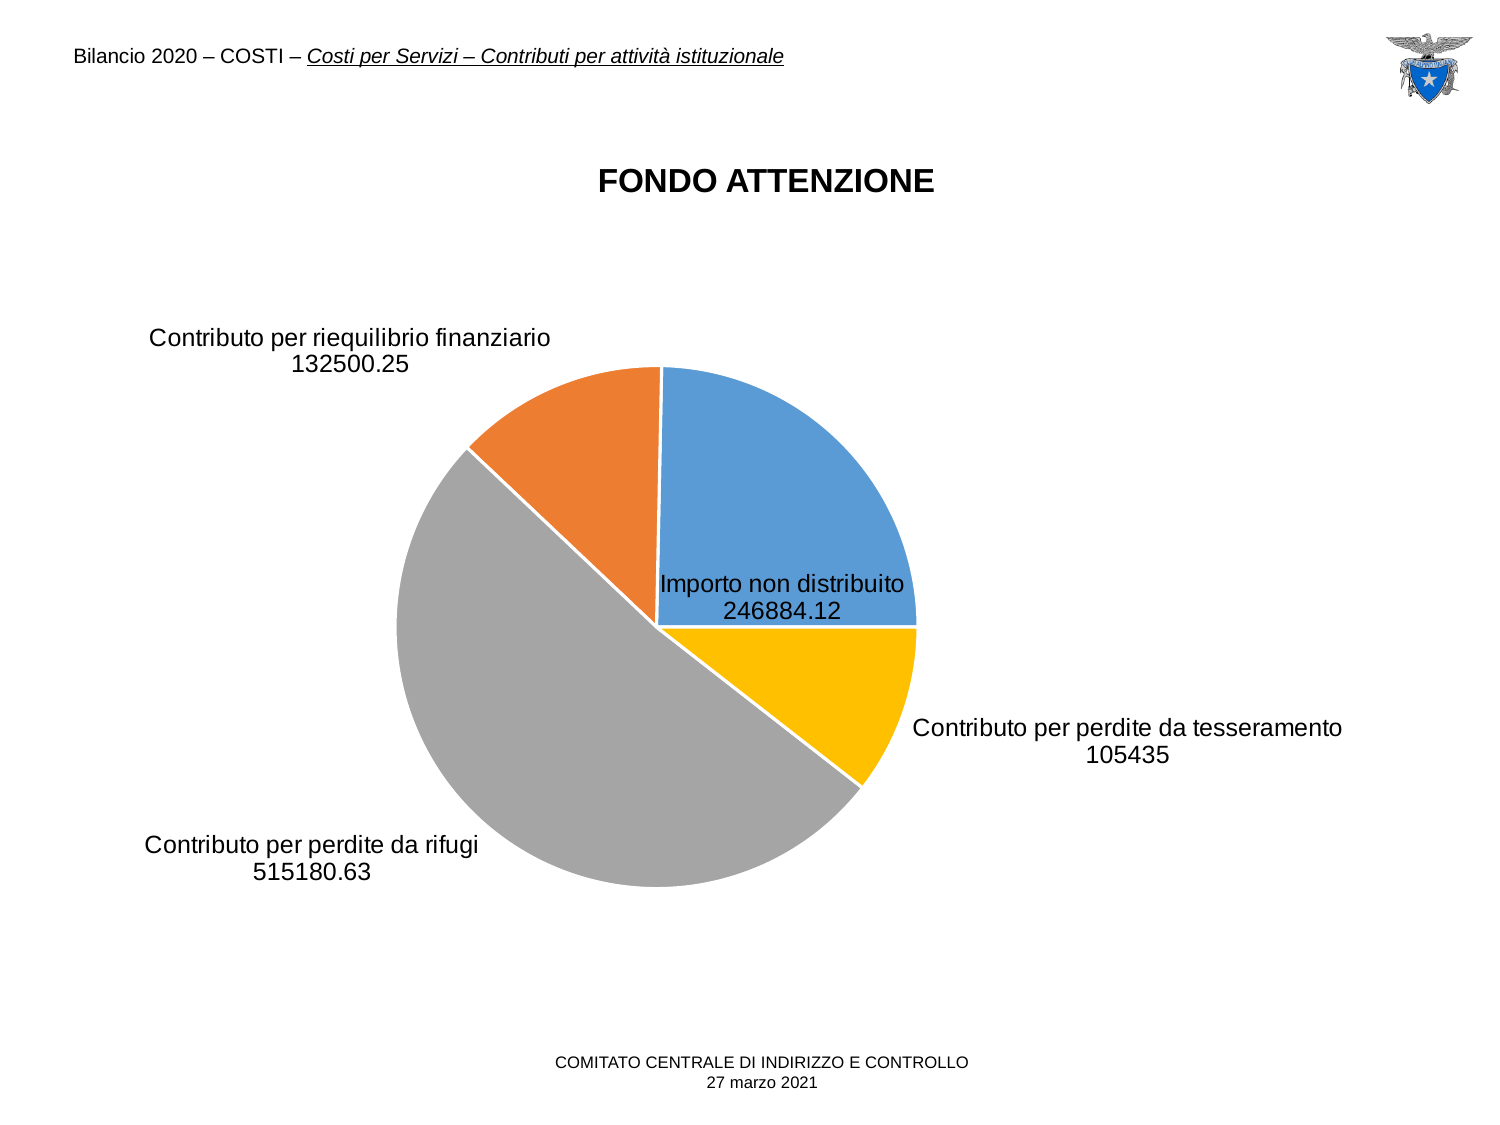

Bilancio 2020 – COSTI – Costi per Servizi – Contributi per attività istituzionale
FONDO ATTENZIONE
### Chart
| Category | Series1 |
|---|---|
| Importo non distribuito | 246884.12 |
| Contributo per riequilibrio finanziario | 132500.25 |
| Contributo per perdite da rifugi | 515180.63 |
| Contributo per perdite da tesseramento | 105435.0 |COMITATO CENTRALE DI INDIRIZZO E CONTROLLO
27 marzo 2021